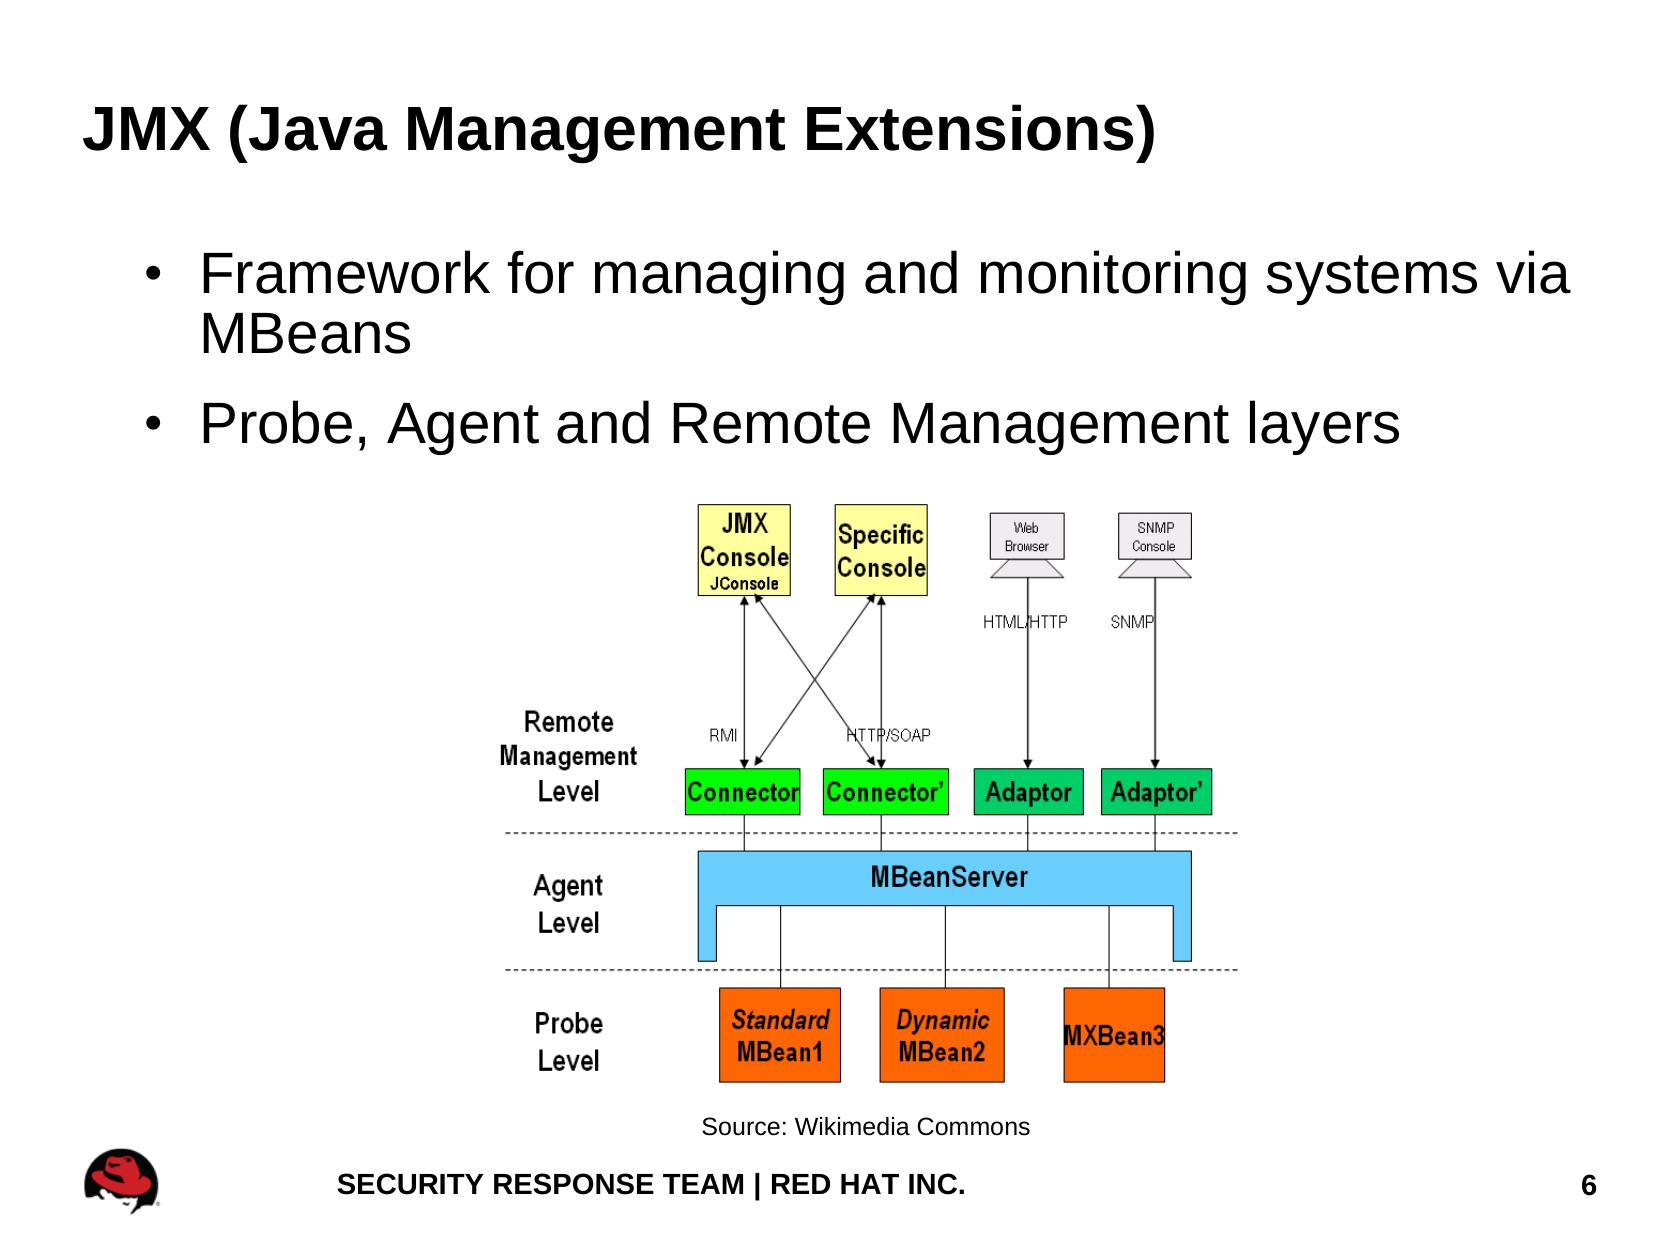

# JMX (Java Management Extensions)
Framework for managing and monitoring systems via MBeans
Probe, Agent and Remote Management layers
Source: Wikimedia Commons